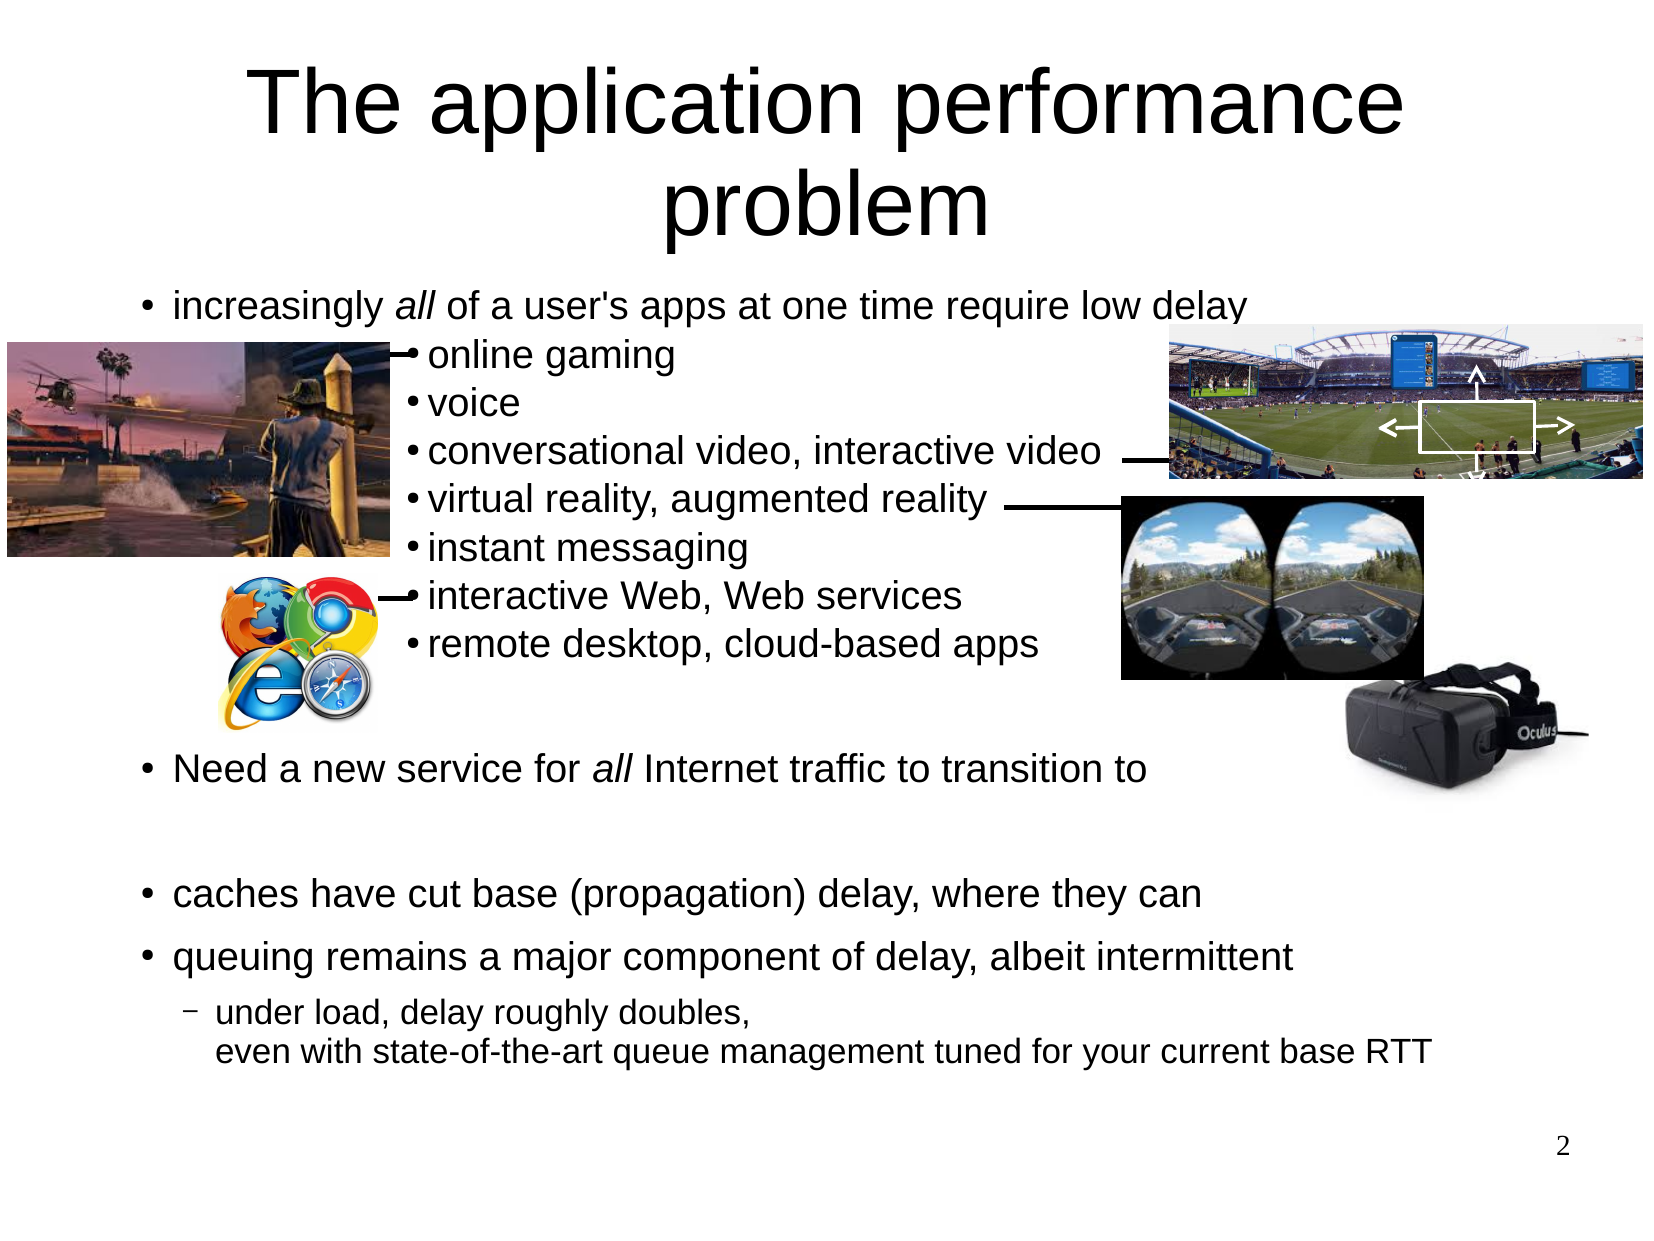

# The application performance problem
increasingly all of a user's apps at one time require low delay
online gaming
voice
conversational video, interactive video
virtual reality, augmented reality
instant messaging
interactive Web, Web services
remote desktop, cloud-based apps
Need a new service for all Internet traffic to transition to
caches have cut base (propagation) delay, where they can
queuing remains a major component of delay, albeit intermittent
under load, delay roughly doubles,
even with state-of-the-art queue management tuned for your current base RTT
2